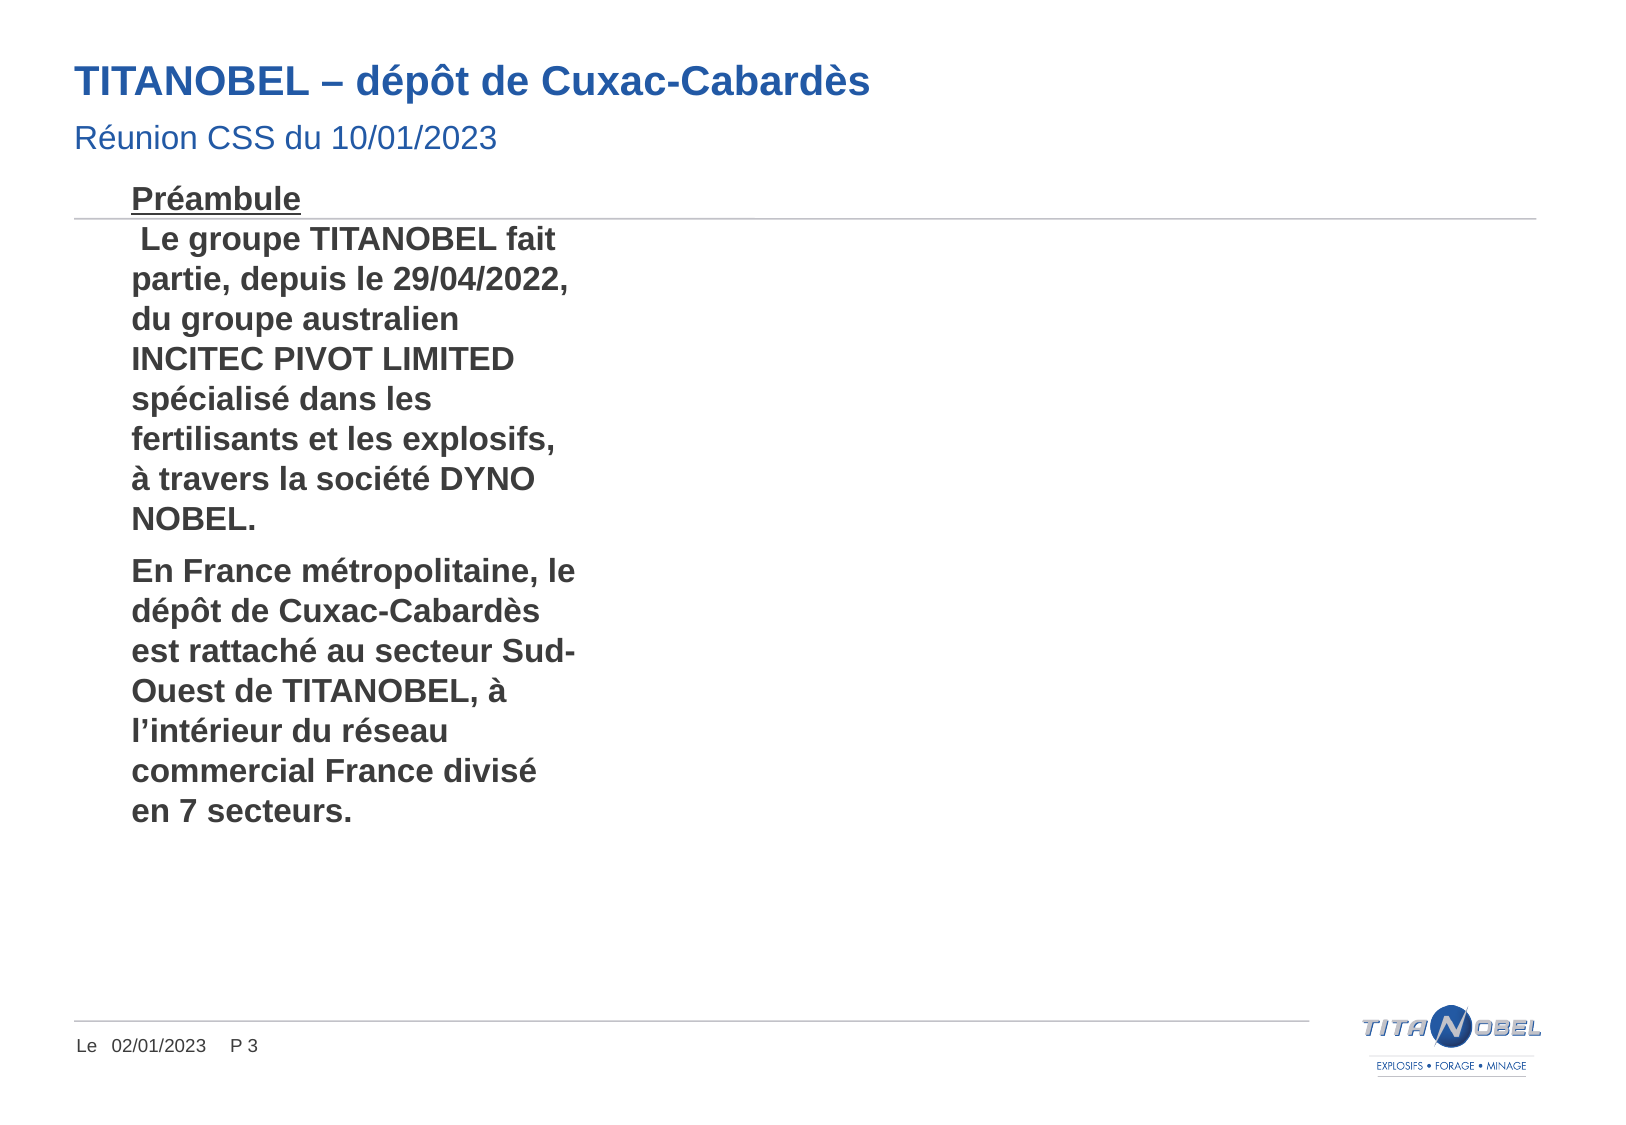

TITANOBEL – dépôt de Cuxac-Cabardès
Réunion CSS du 10/01/2023
# Préambule Le groupe TITANOBEL fait partie, depuis le 29/04/2022, du groupe australien INCITEC PIVOT LIMITED spécialisé dans les fertilisants et les explosifs, à travers la société DYNO NOBEL.
En France métropolitaine, le dépôt de Cuxac-Cabardès est rattaché au secteur Sud-Ouest de TITANOBEL, à l’intérieur du réseau commercial France divisé en 7 secteurs.
02/01/2023